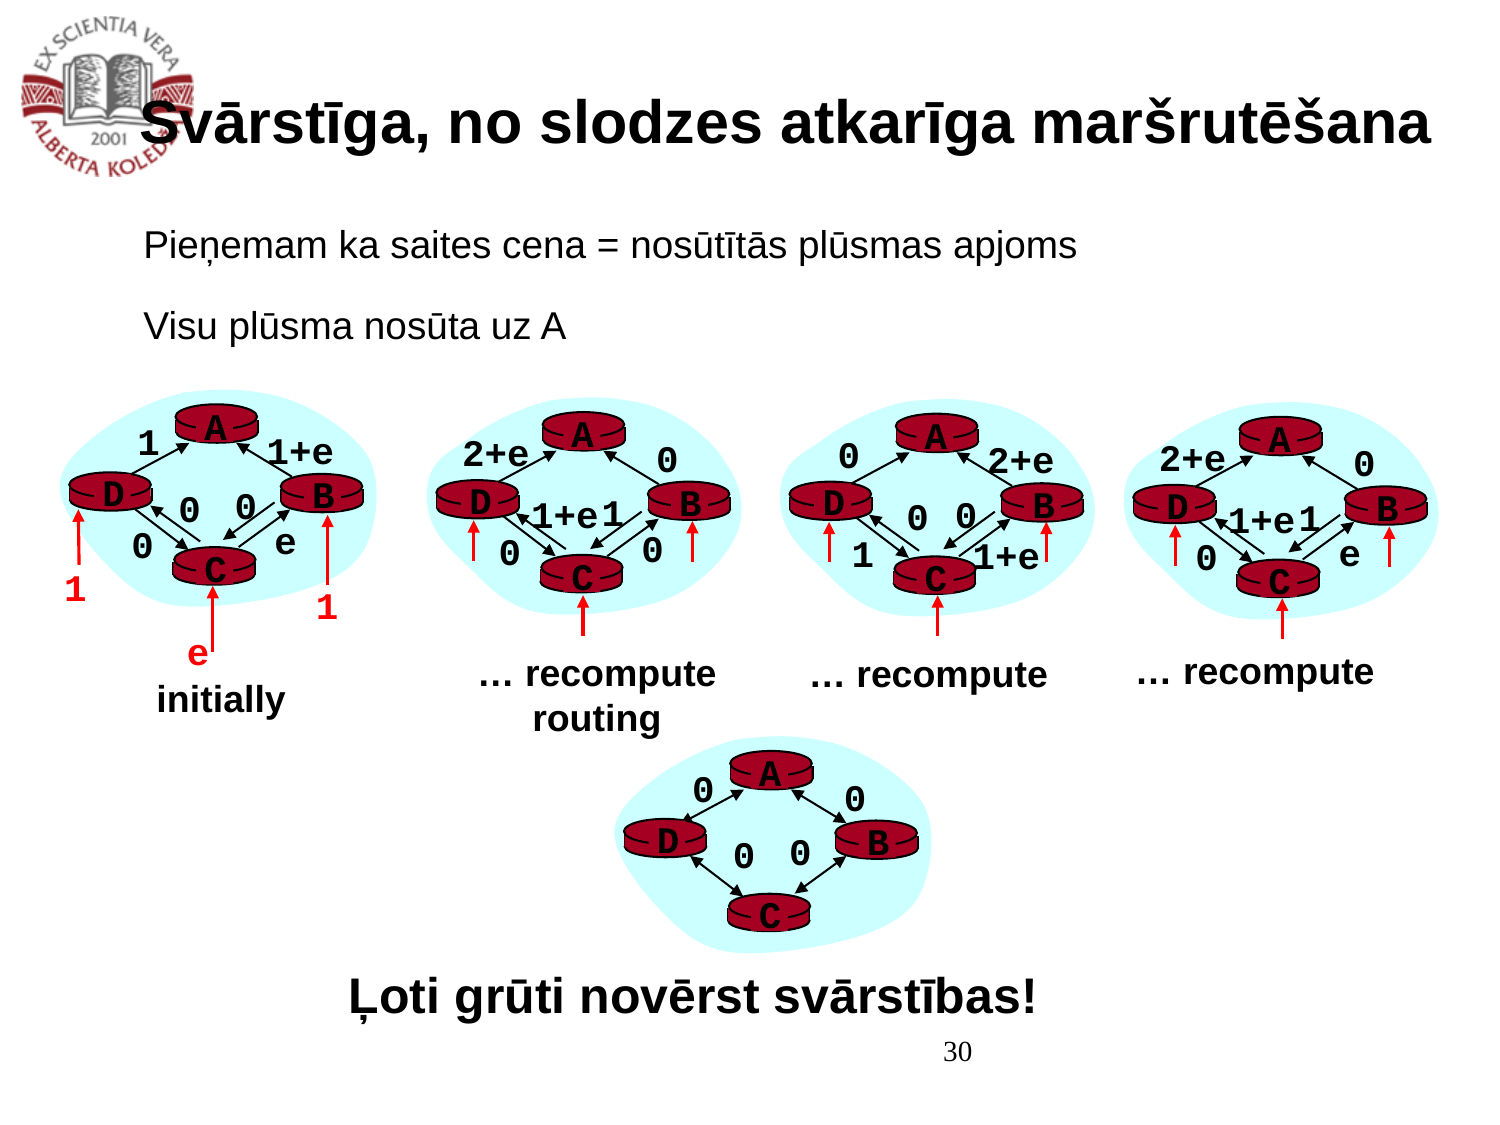

# Svārstīga, no slodzes atkarīga maršrutēšana
Pieņemam ka saites cena = nosūtītās plūsmas apjoms
Visu plūsma nosūta uz A
A
1
1+e
D
B
0
0
e
0
C
1
1
e
initially
A
2+e
0
D
B
1
1+e
0
0
C
… recompute
routing
A
0
2+e
D
B
0
0
1
1+e
C
… recompute
A
2+e
0
D
B
1
1+e
e
0
C
… recompute
A
0
0
D
B
0
0
C
Ļoti grūti novērst svārstības!